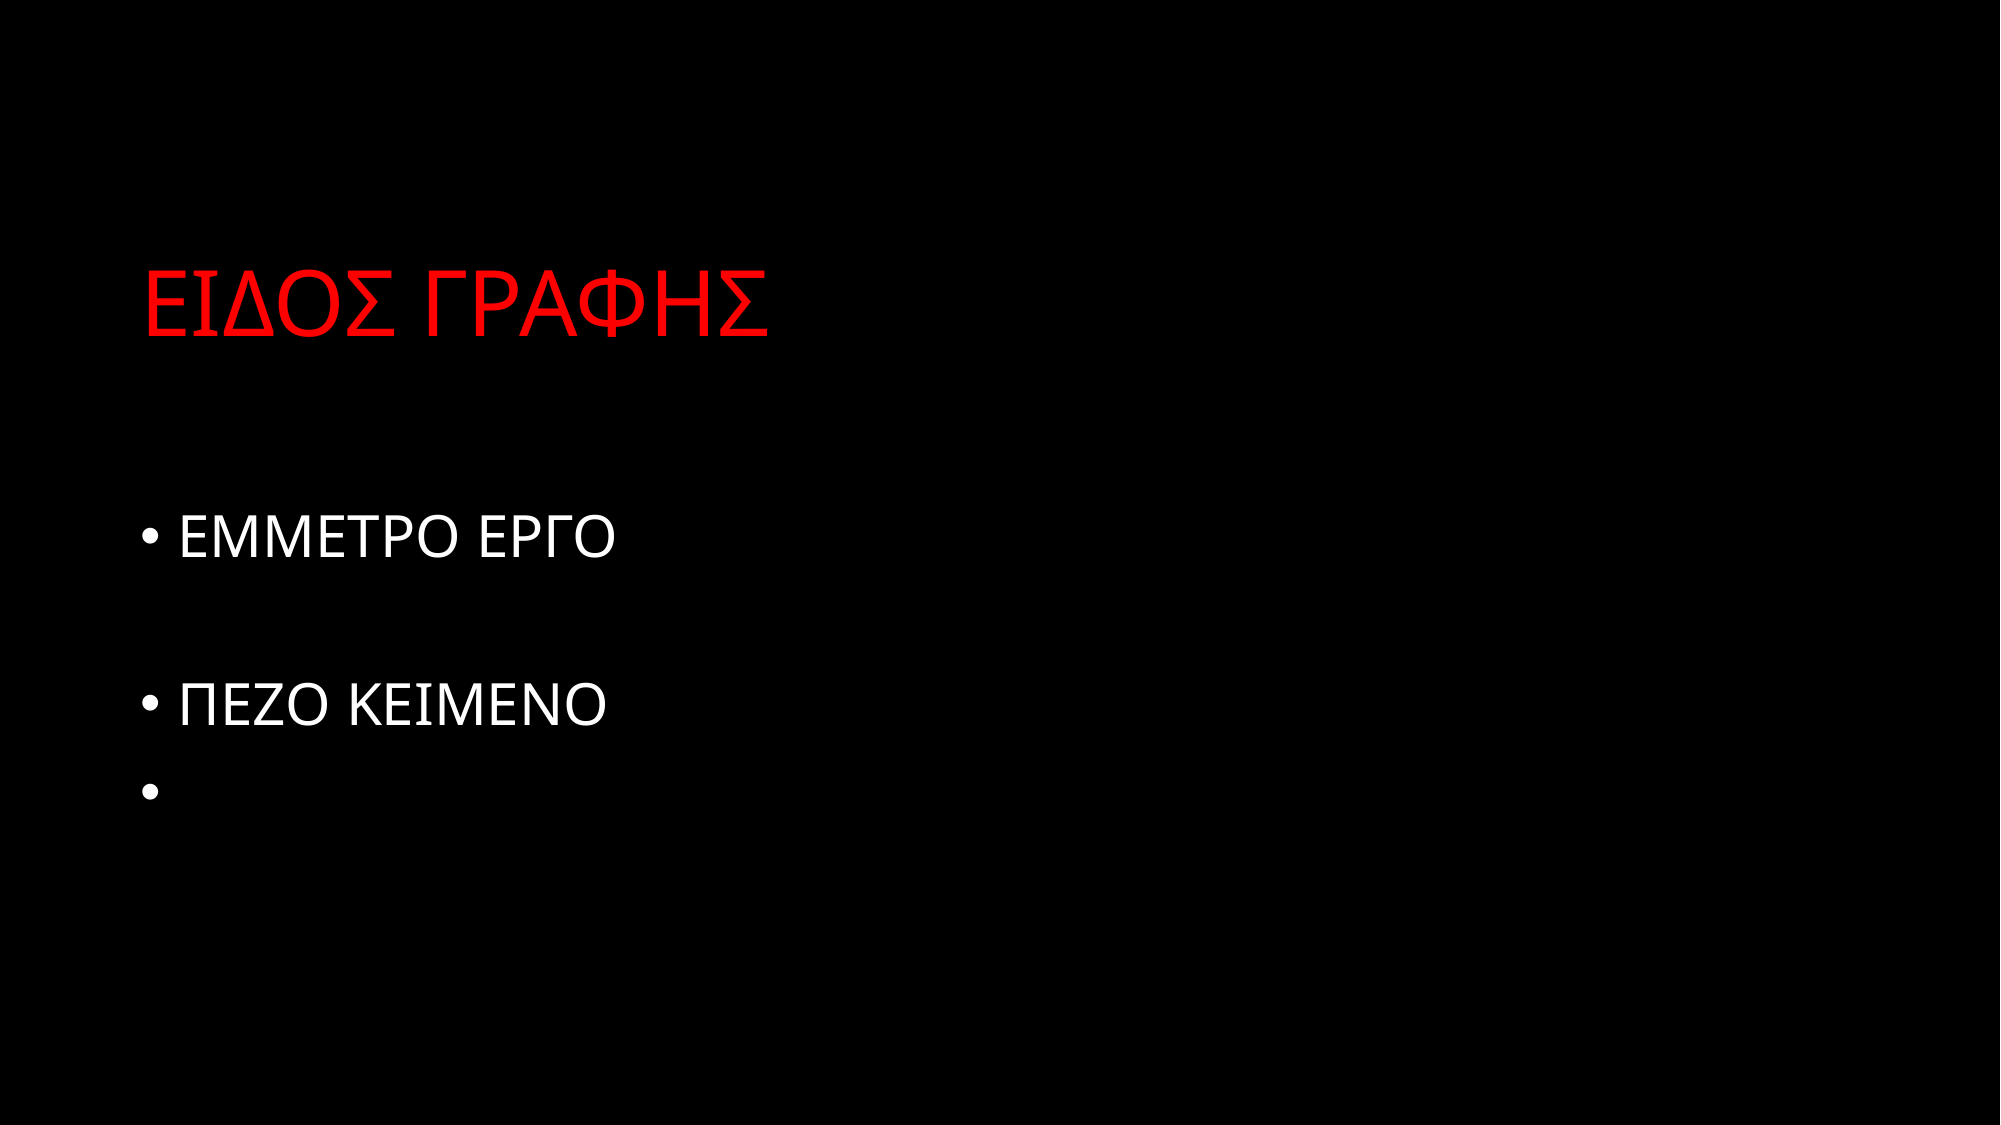

# ΕΙΔΟΣ ΓΡΑΦΗΣ
ΕΜΜΕΤΡΟ ΕΡΓΟ
ΠΕΖΟ ΚΕΙΜΕΝΟ